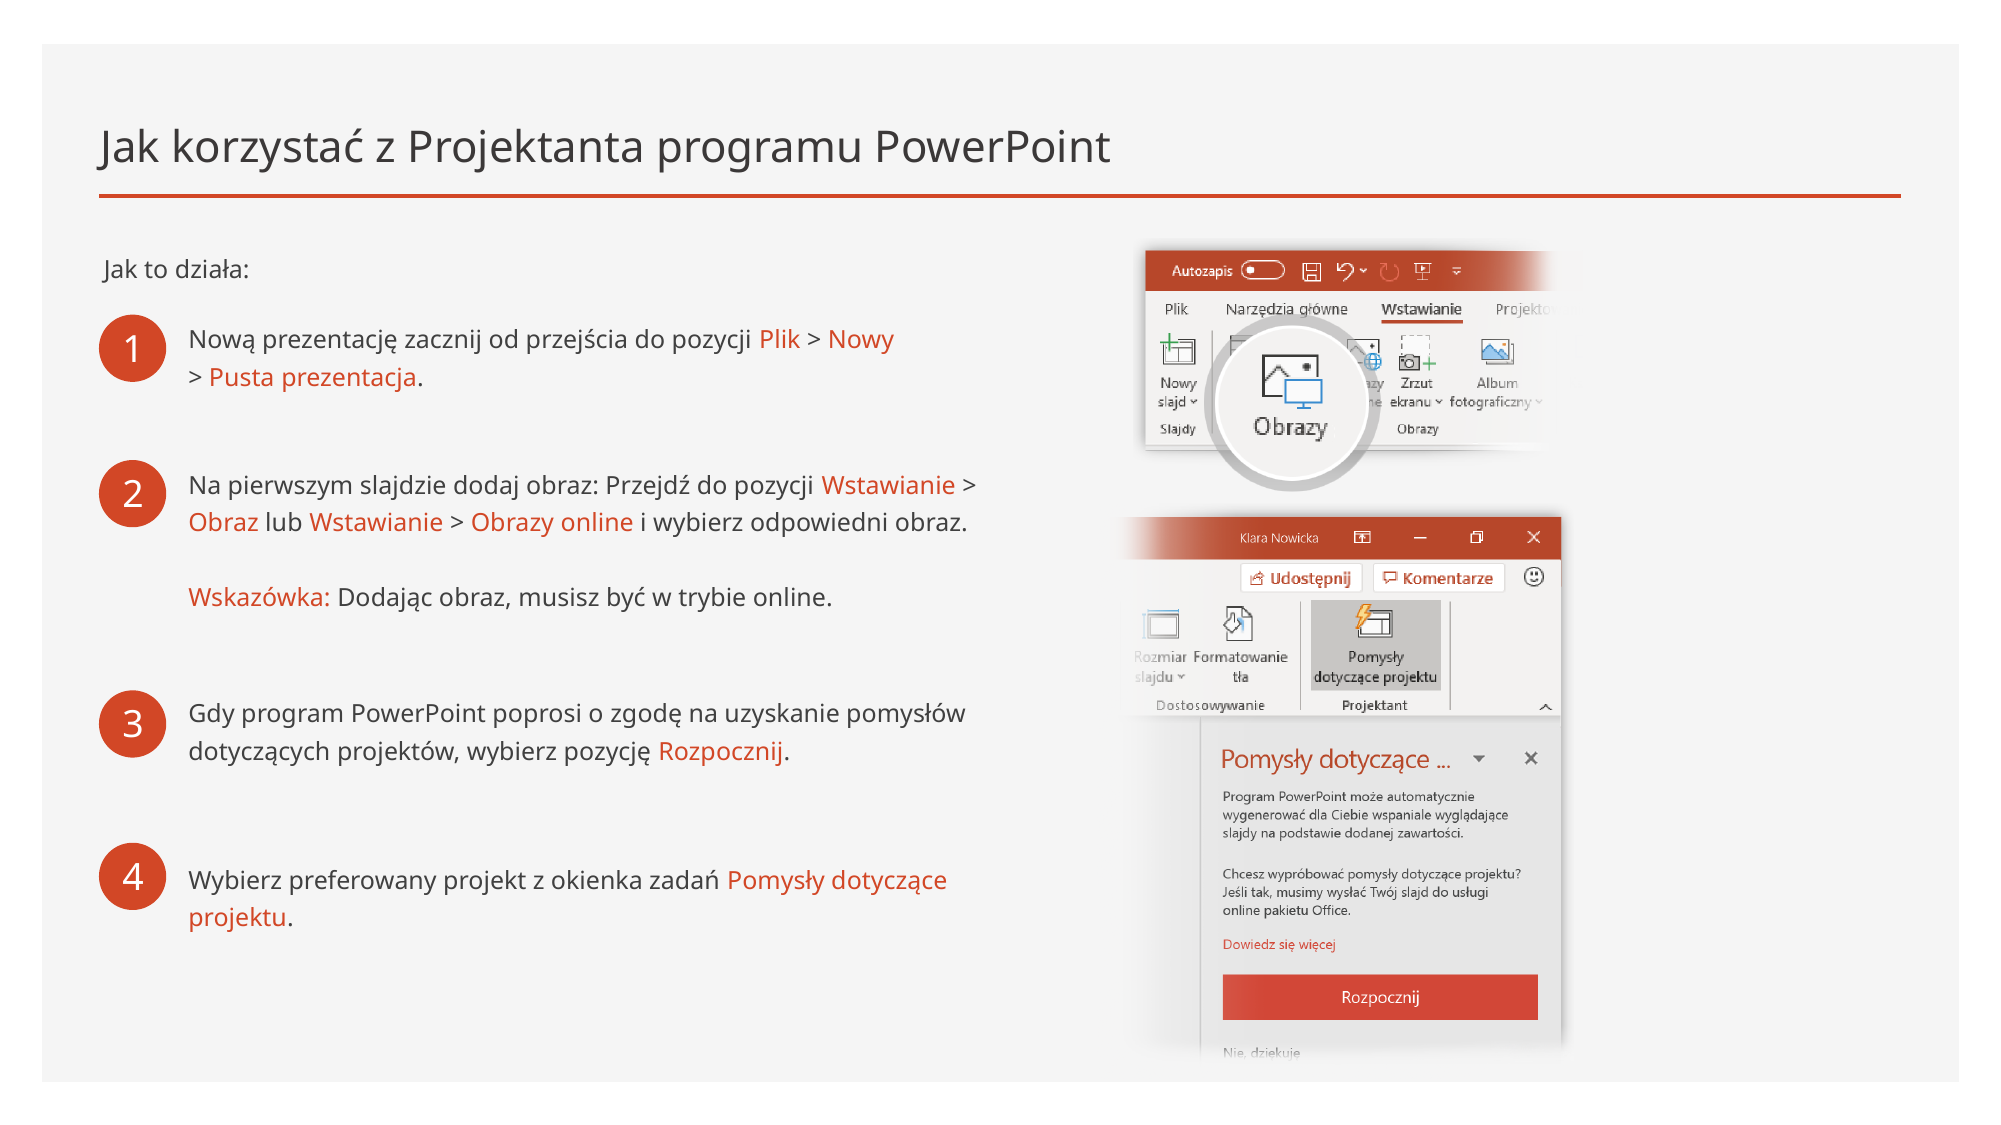

# Jak korzystać z Projektanta programu PowerPoint
Jak to działa:
Nową prezentację zacznij od przejścia do pozycji Plik > Nowy > Pusta prezentacja.
1
Na pierwszym slajdzie dodaj obraz: Przejdź do pozycji Wstawianie > Obraz lub Wstawianie > Obrazy online i wybierz odpowiedni obraz.
Wskazówka: Dodając obraz, musisz być w trybie online.
2
Gdy program PowerPoint poprosi o zgodę na uzyskanie pomysłów dotyczących projektów, wybierz pozycję Rozpocznij.
3
4
Wybierz preferowany projekt z okienka zadań Pomysły dotyczące projektu.